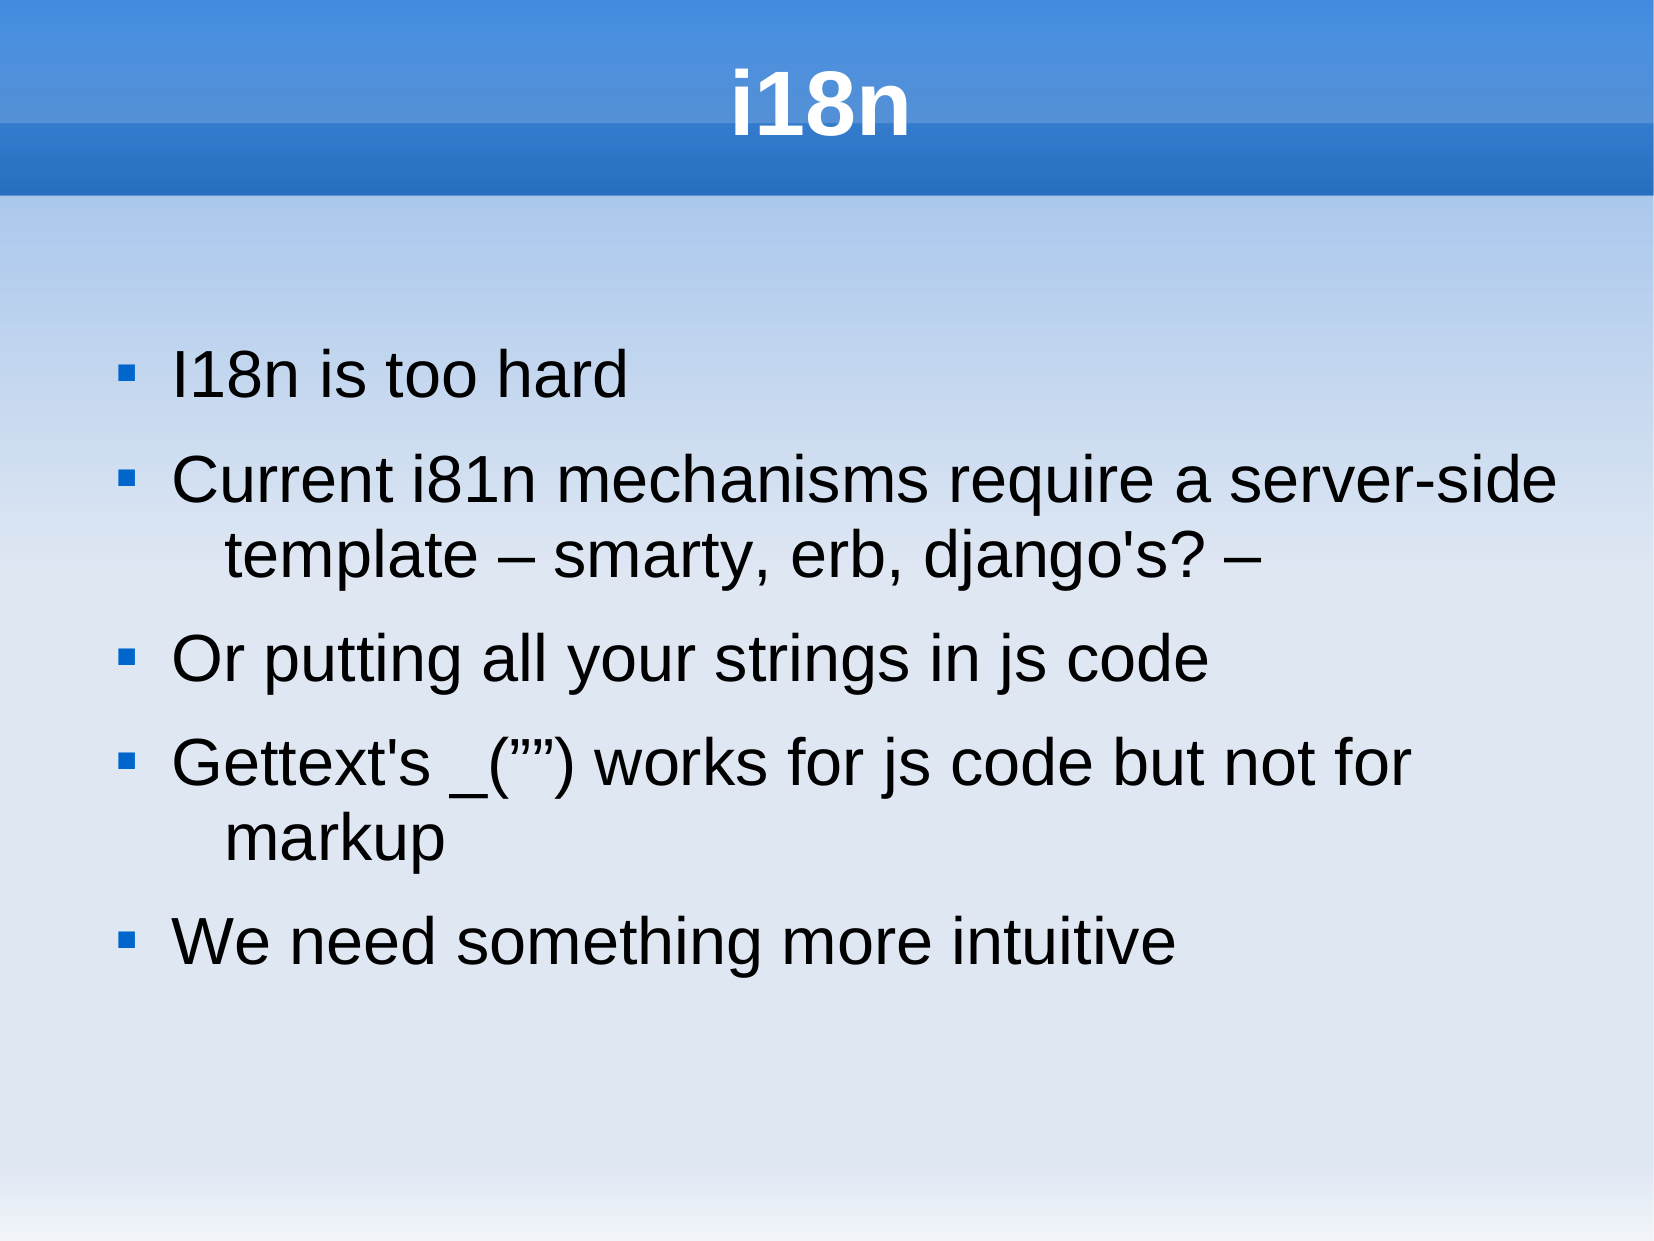

# i18n
I18n is too hard
Current i81n mechanisms require a server-side template – smarty, erb, django's? –
Or putting all your strings in js code
Gettext's _(””) works for js code but not for markup
We need something more intuitive